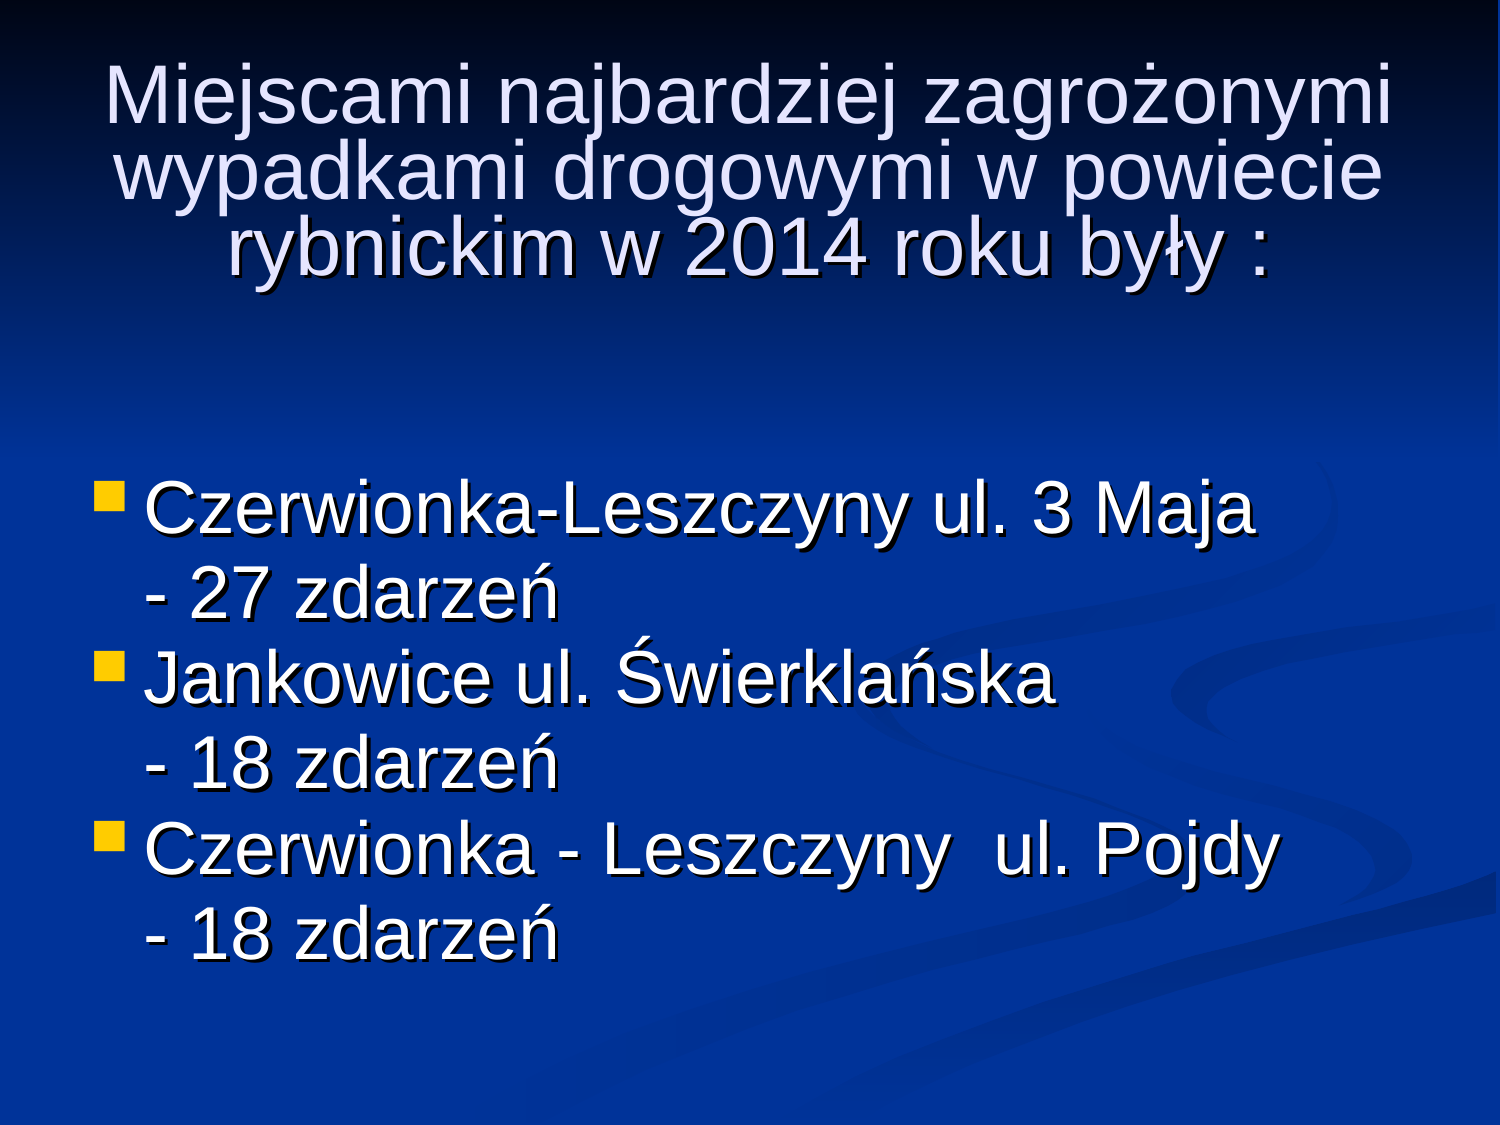

# Miejscami najbardziej zagrożonymi wypadkami drogowymi w powiecie rybnickim w 2014 roku były :
Czerwionka-Leszczyny ul. 3 Maja
- 27 zdarzeń
Jankowice ul. Świerklańska
- 18 zdarzeń
Czerwionka - Leszczyny ul. Pojdy
- 18 zdarzeń